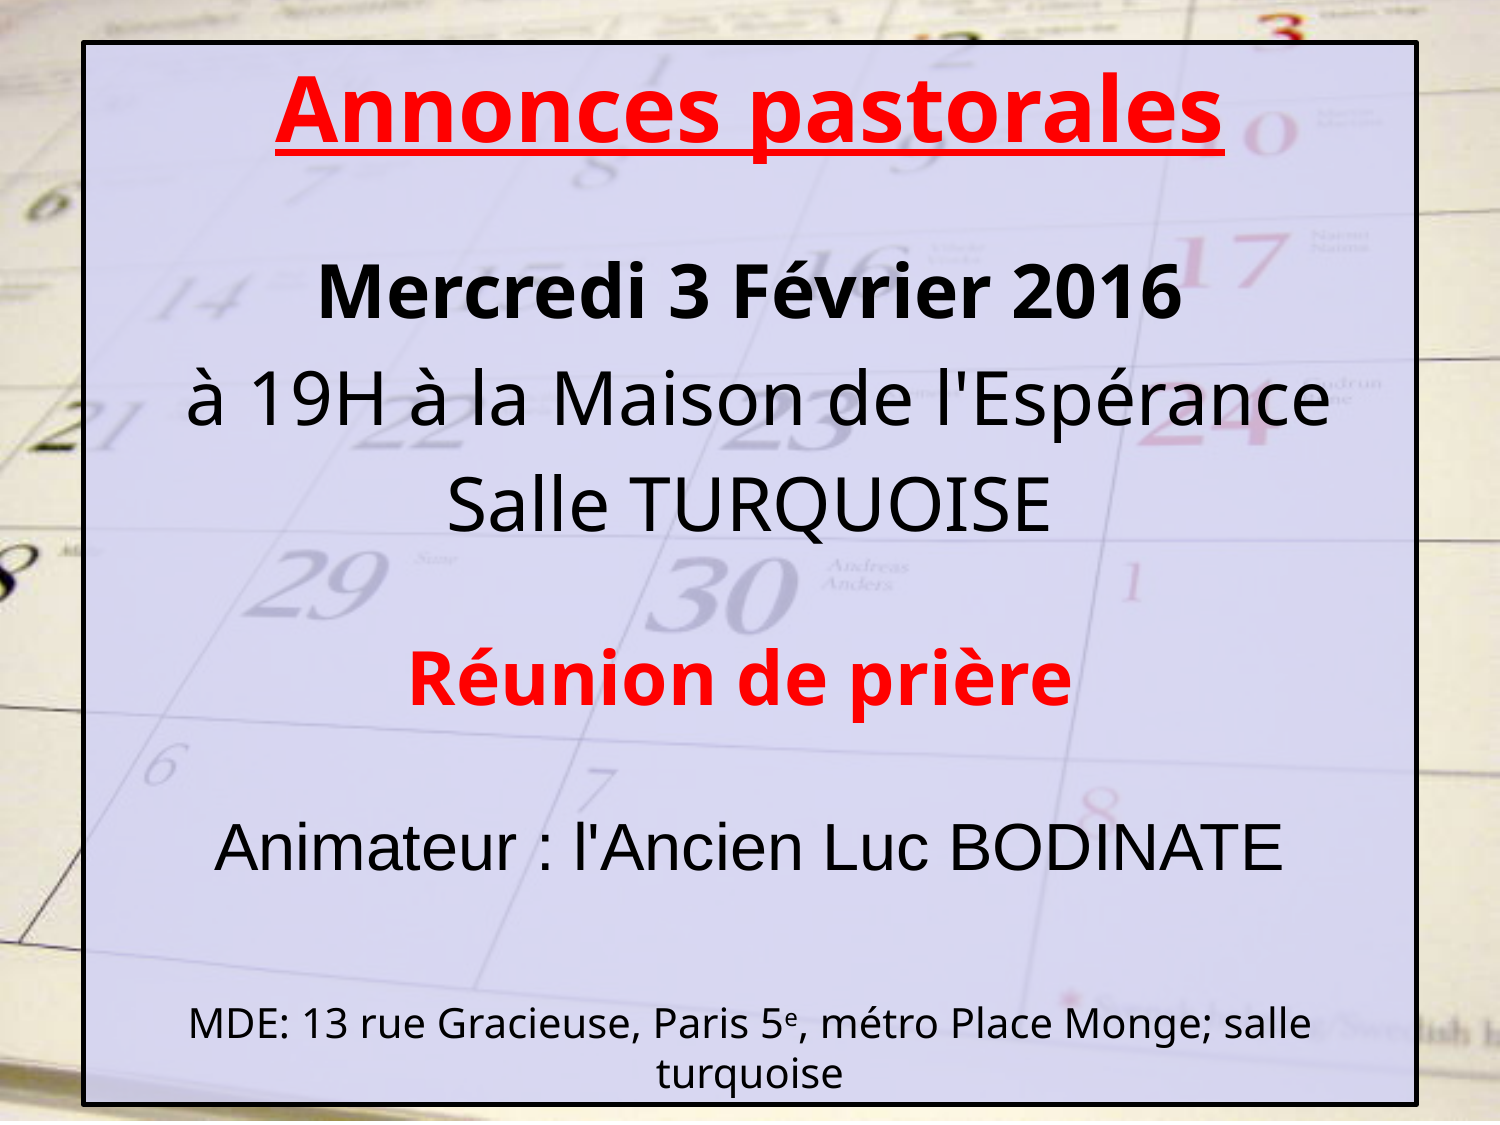

Annonces pastorales
Mercredi 3 Février 2016
 à 19H à la Maison de l'Espérance
Salle TURQUOISE
Réunion de prière
Animateur : l'Ancien Luc BODINATE
MDE: 13 rue Gracieuse, Paris 5e, métro Place Monge; salle turquoise